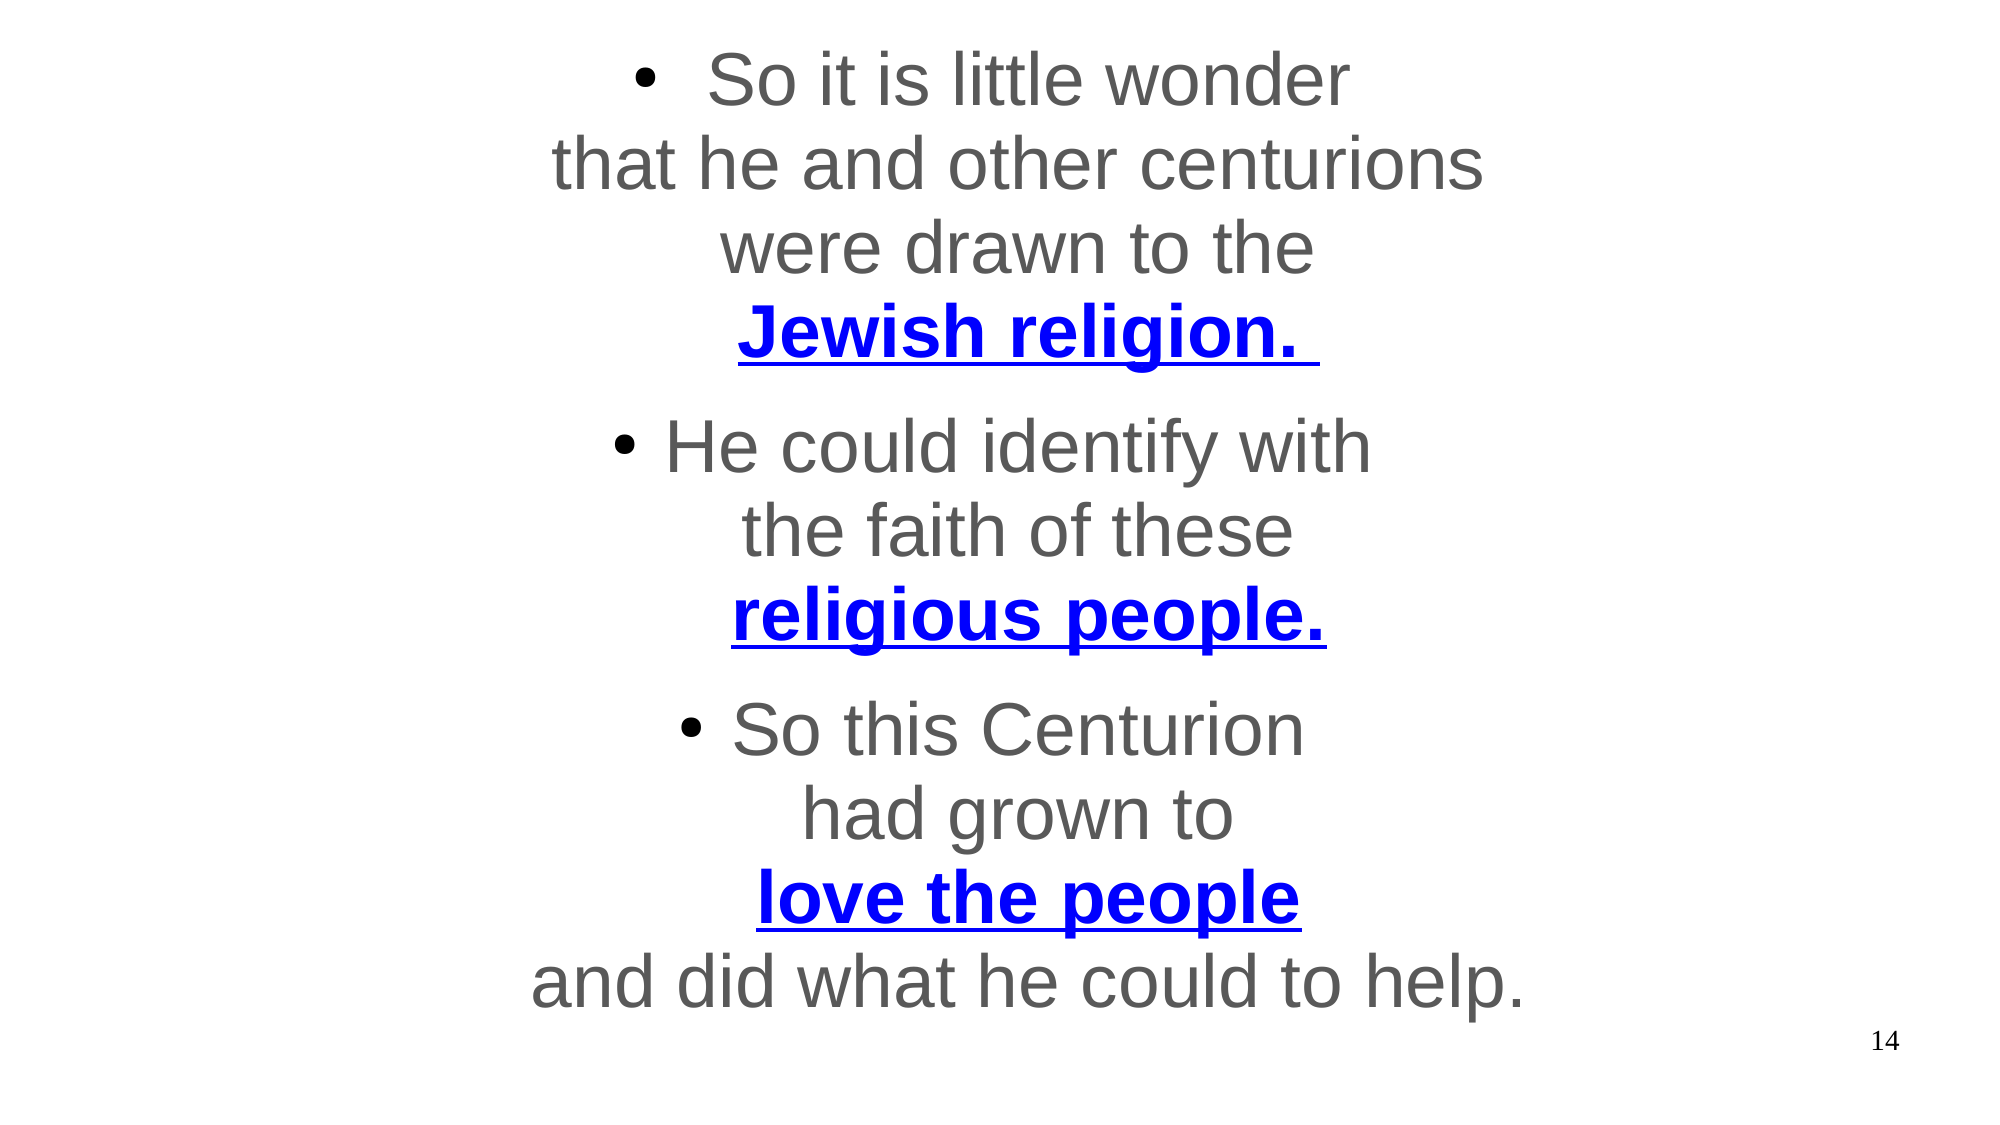

# So it is little wonder that he and other centurions were drawn to the Jewish religion.
He could identify with
the faith of these
religious people.
So this Centurion
had grown to
love the people
and did what he could to help.
14